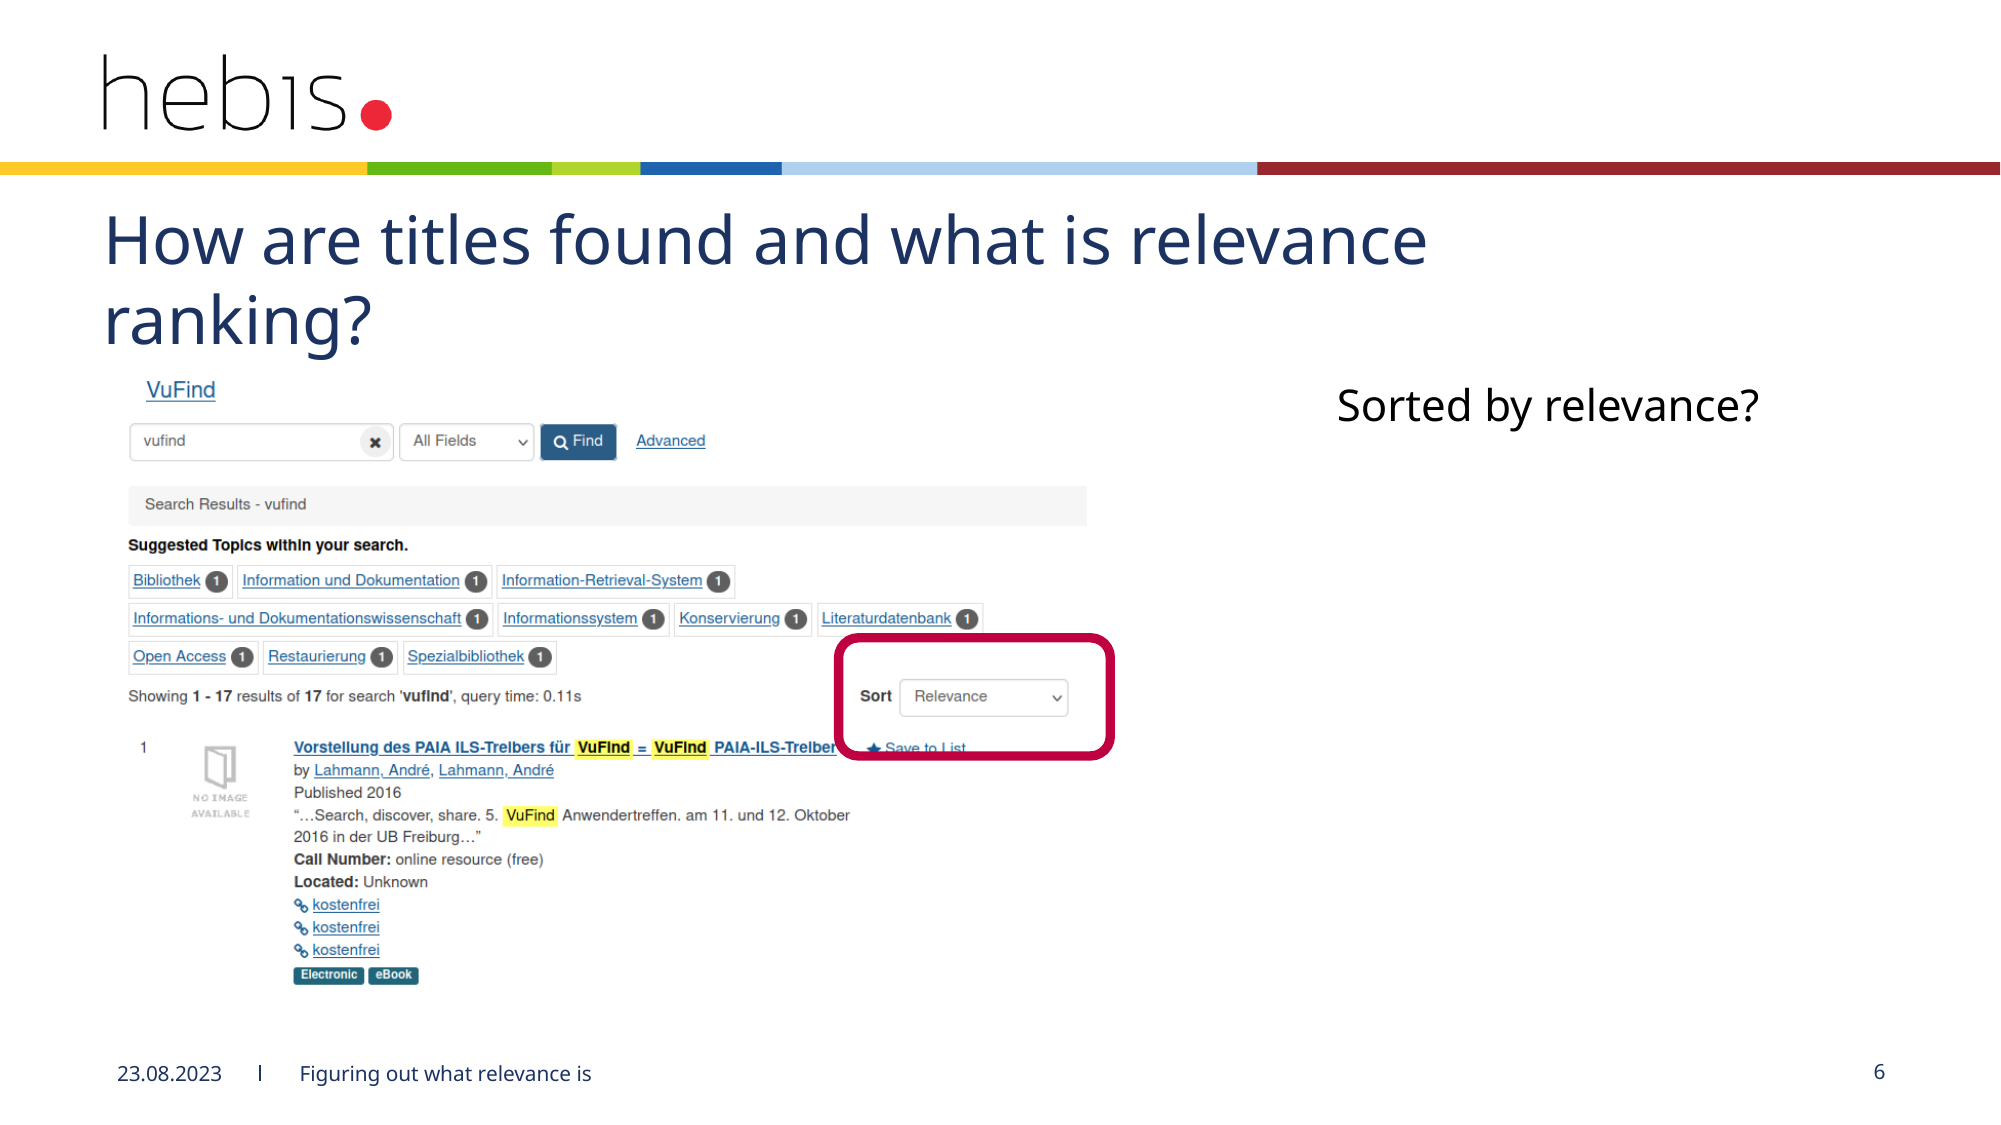

How are titles found and what is relevance ranking?
# Sorted by relevance?
23.08.2023
Figuring out what relevance is